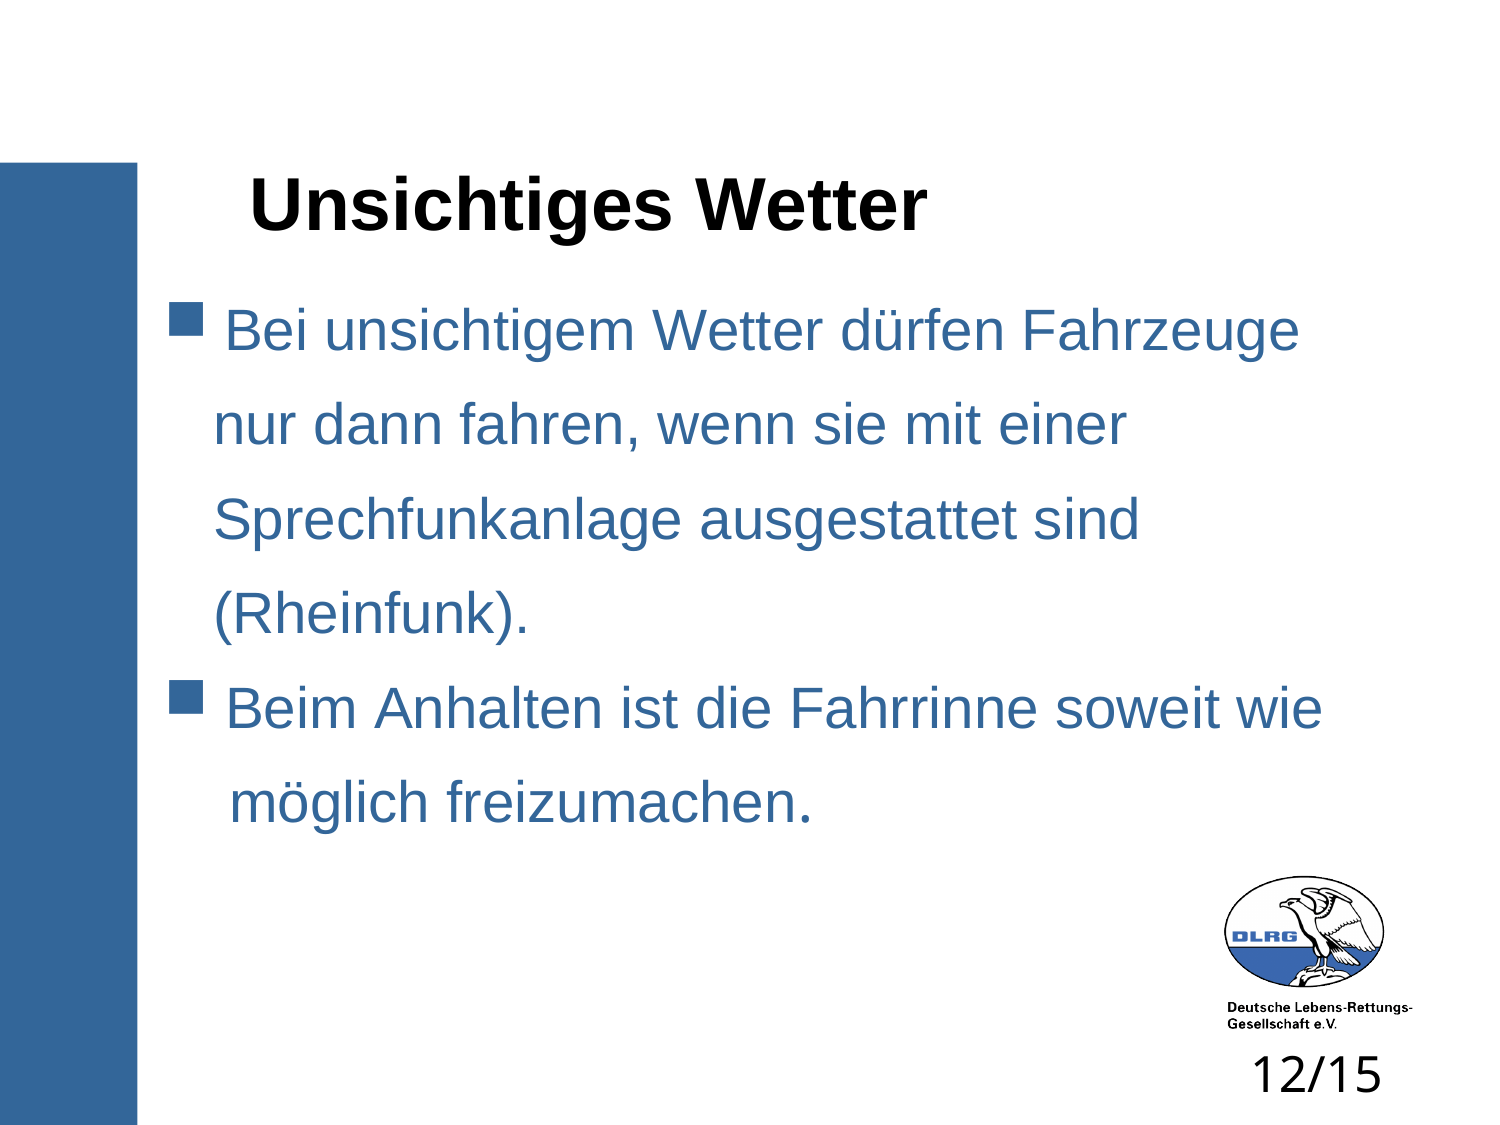

Unsichtiges Wetter
 Bei unsichtigem Wetter dürfen Fahrzeuge nur dann fahren, wenn sie mit einer Sprechfunkanlage ausgestattet sind (Rheinfunk).
 Beim Anhalten ist die Fahrrinne soweit wie möglich freizumachen.